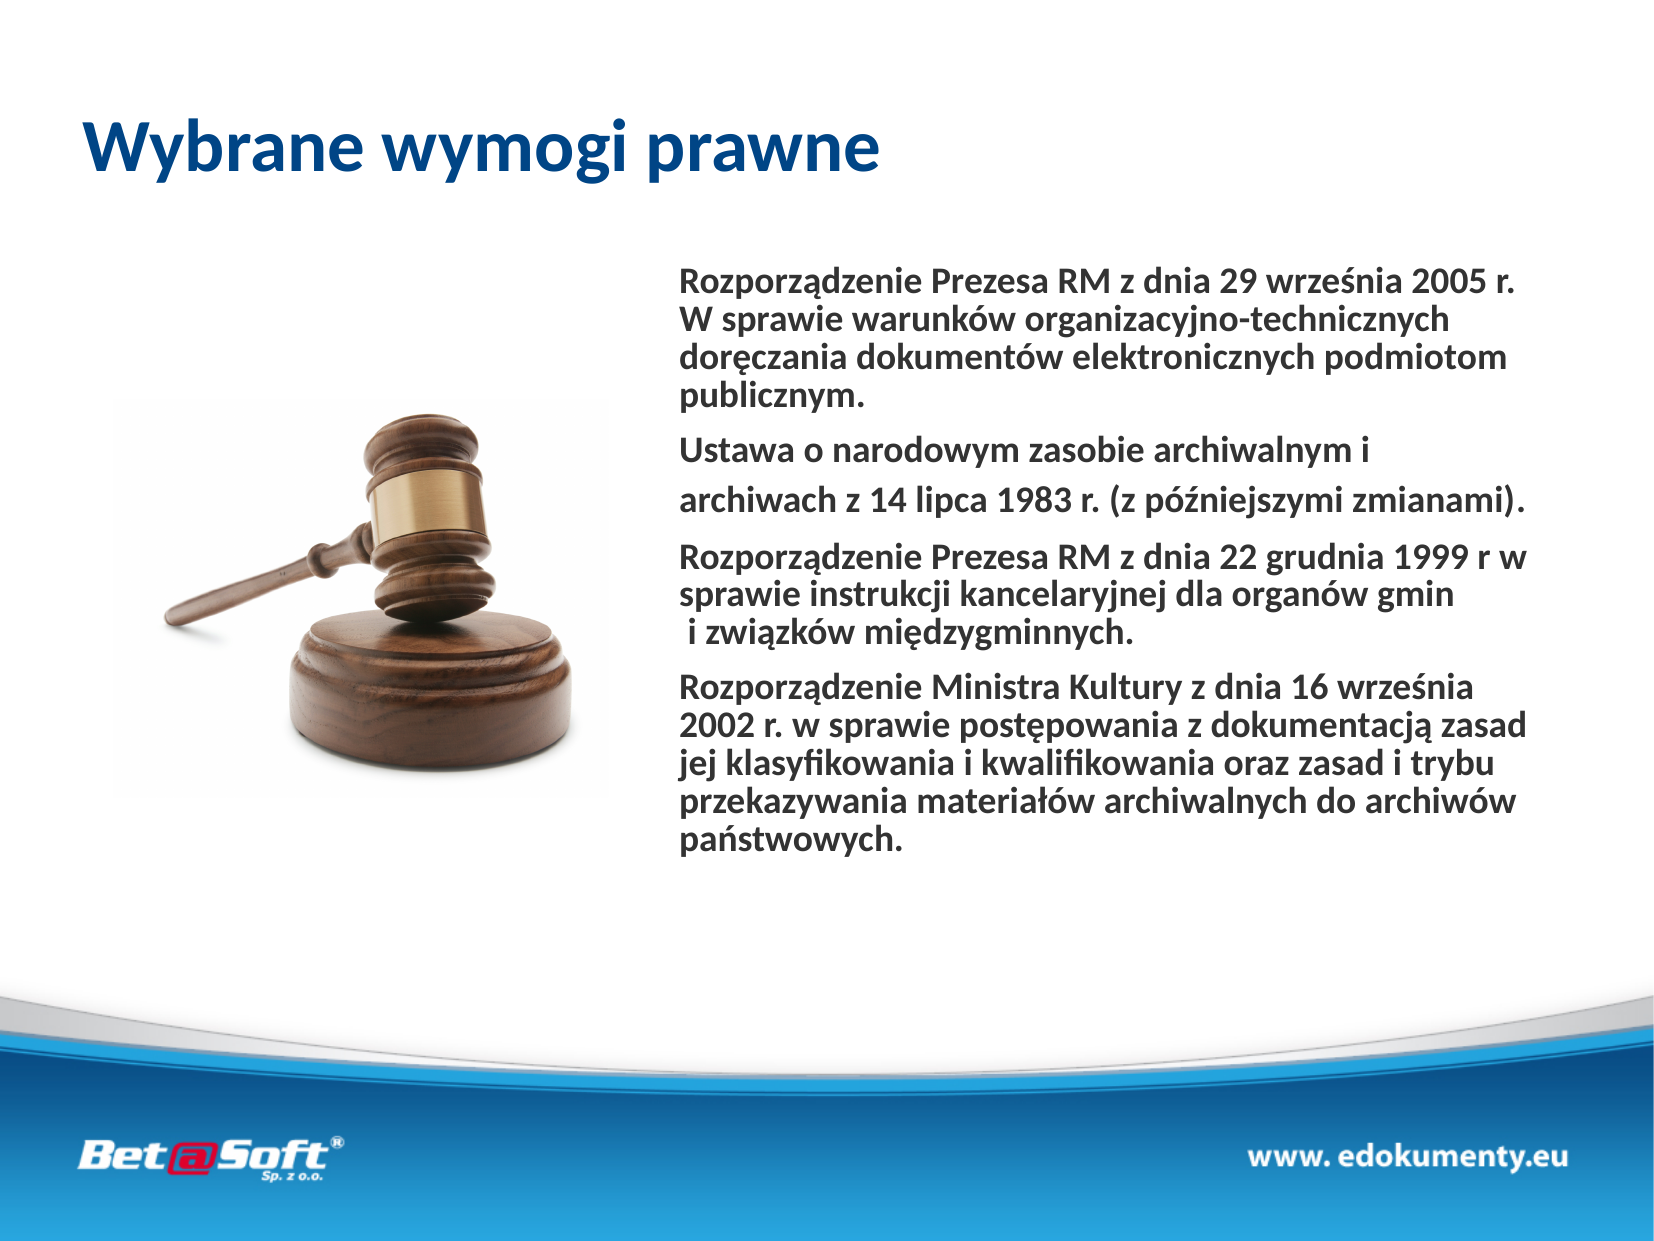

# Wybrane wymogi prawne
Rozporządzenie Prezesa RM z dnia 29 września 2005 r. W sprawie warunków organizacyjno-technicznych doręczania dokumentów elektronicznych podmiotom publicznym.
Ustawa o narodowym zasobie archiwalnym i archiwach z 14 lipca 1983 r. (z późniejszymi zmianami)‏.
Rozporządzenie Prezesa RM z dnia 22 grudnia 1999 r w sprawie instrukcji kancelaryjnej dla organów gmin
 i związków międzygminnych.
Rozporządzenie Ministra Kultury z dnia 16 września 2002 r. w sprawie postępowania z dokumentacją zasad jej klasyfikowania i kwalifikowania oraz zasad i trybu przekazywania materiałów archiwalnych do archiwów państwowych.